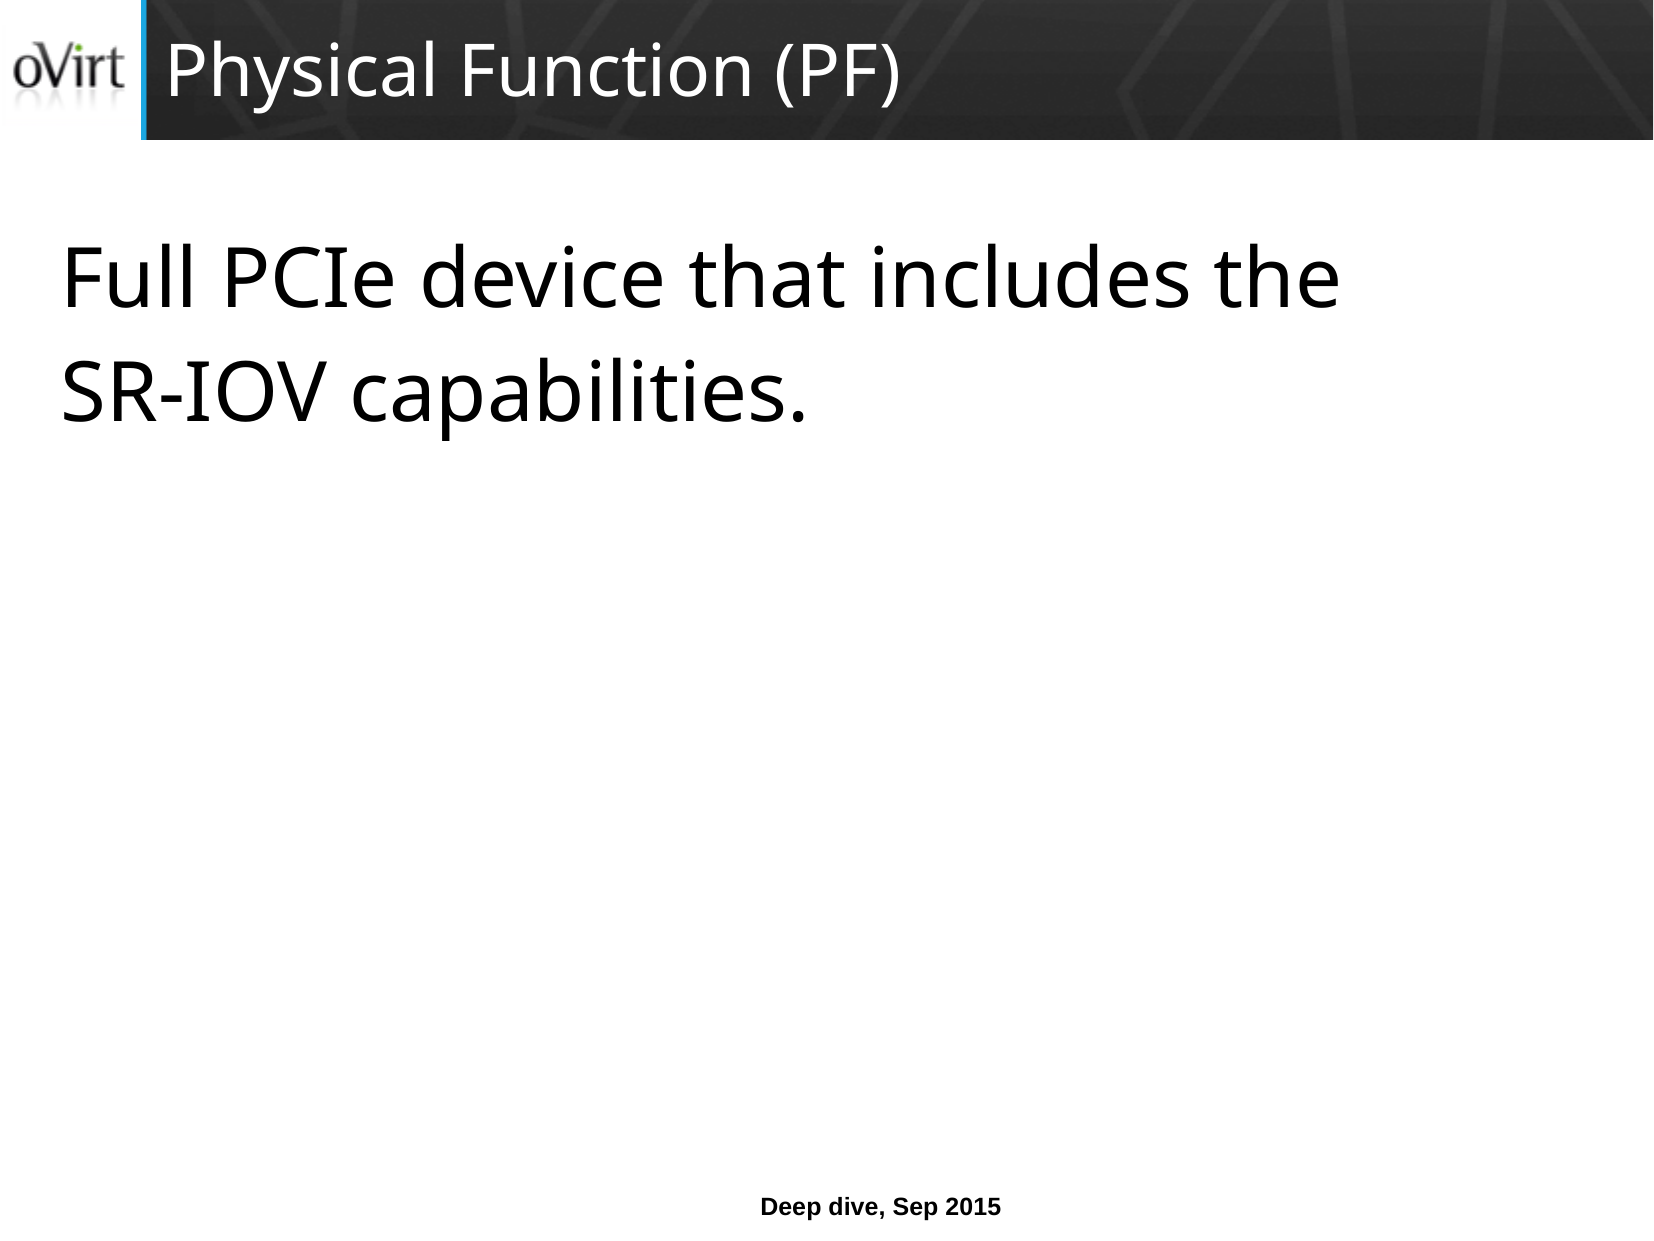

# Physical Function (PF)
Full PCIe device that includes the SR-IOV capabilities.